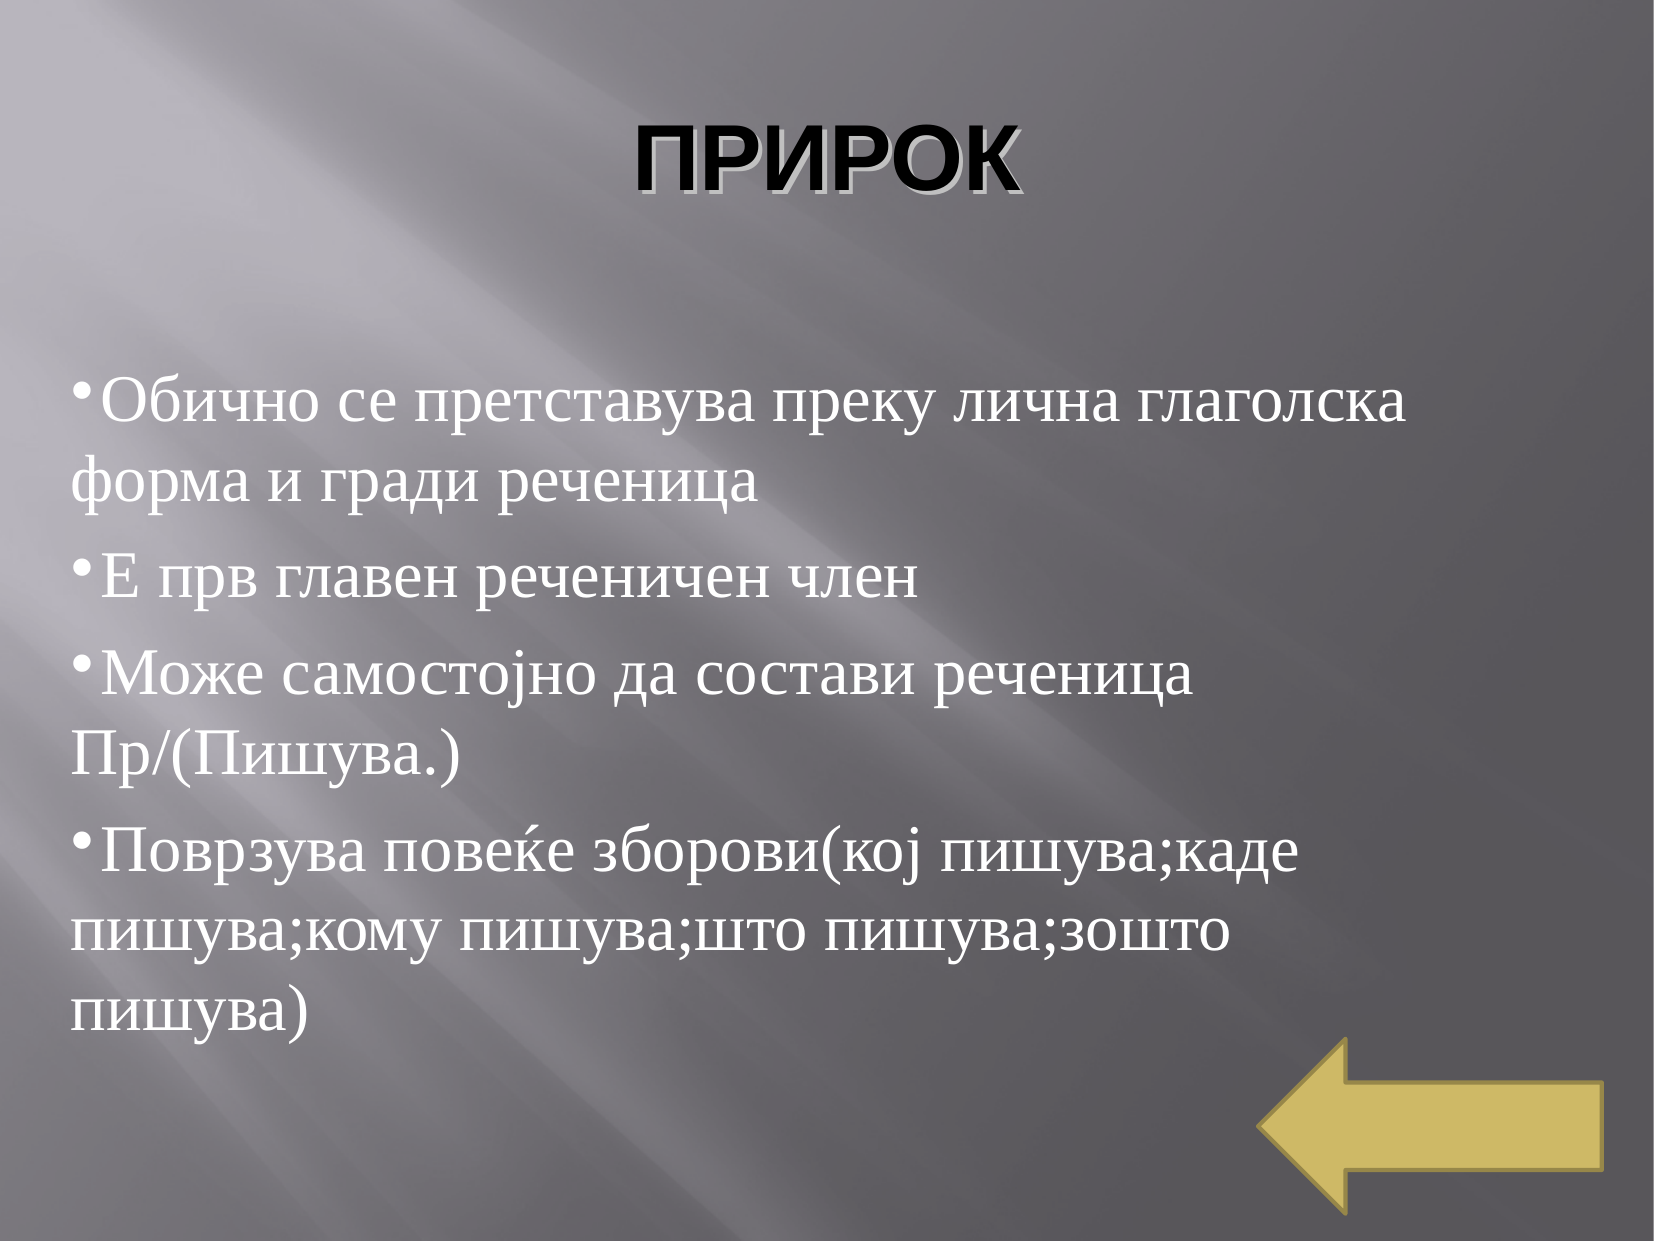

# ПРИРОК
Обично се претставува преку лична глаголска форма и гради реченица
Е прв главен реченичен член
Може самостојно да состави реченица Пр/(Пишува.)‏
Поврзува повеќе зборови(кој пишува;каде пишува;кому пишува;што пишува;зошто пишува)‏